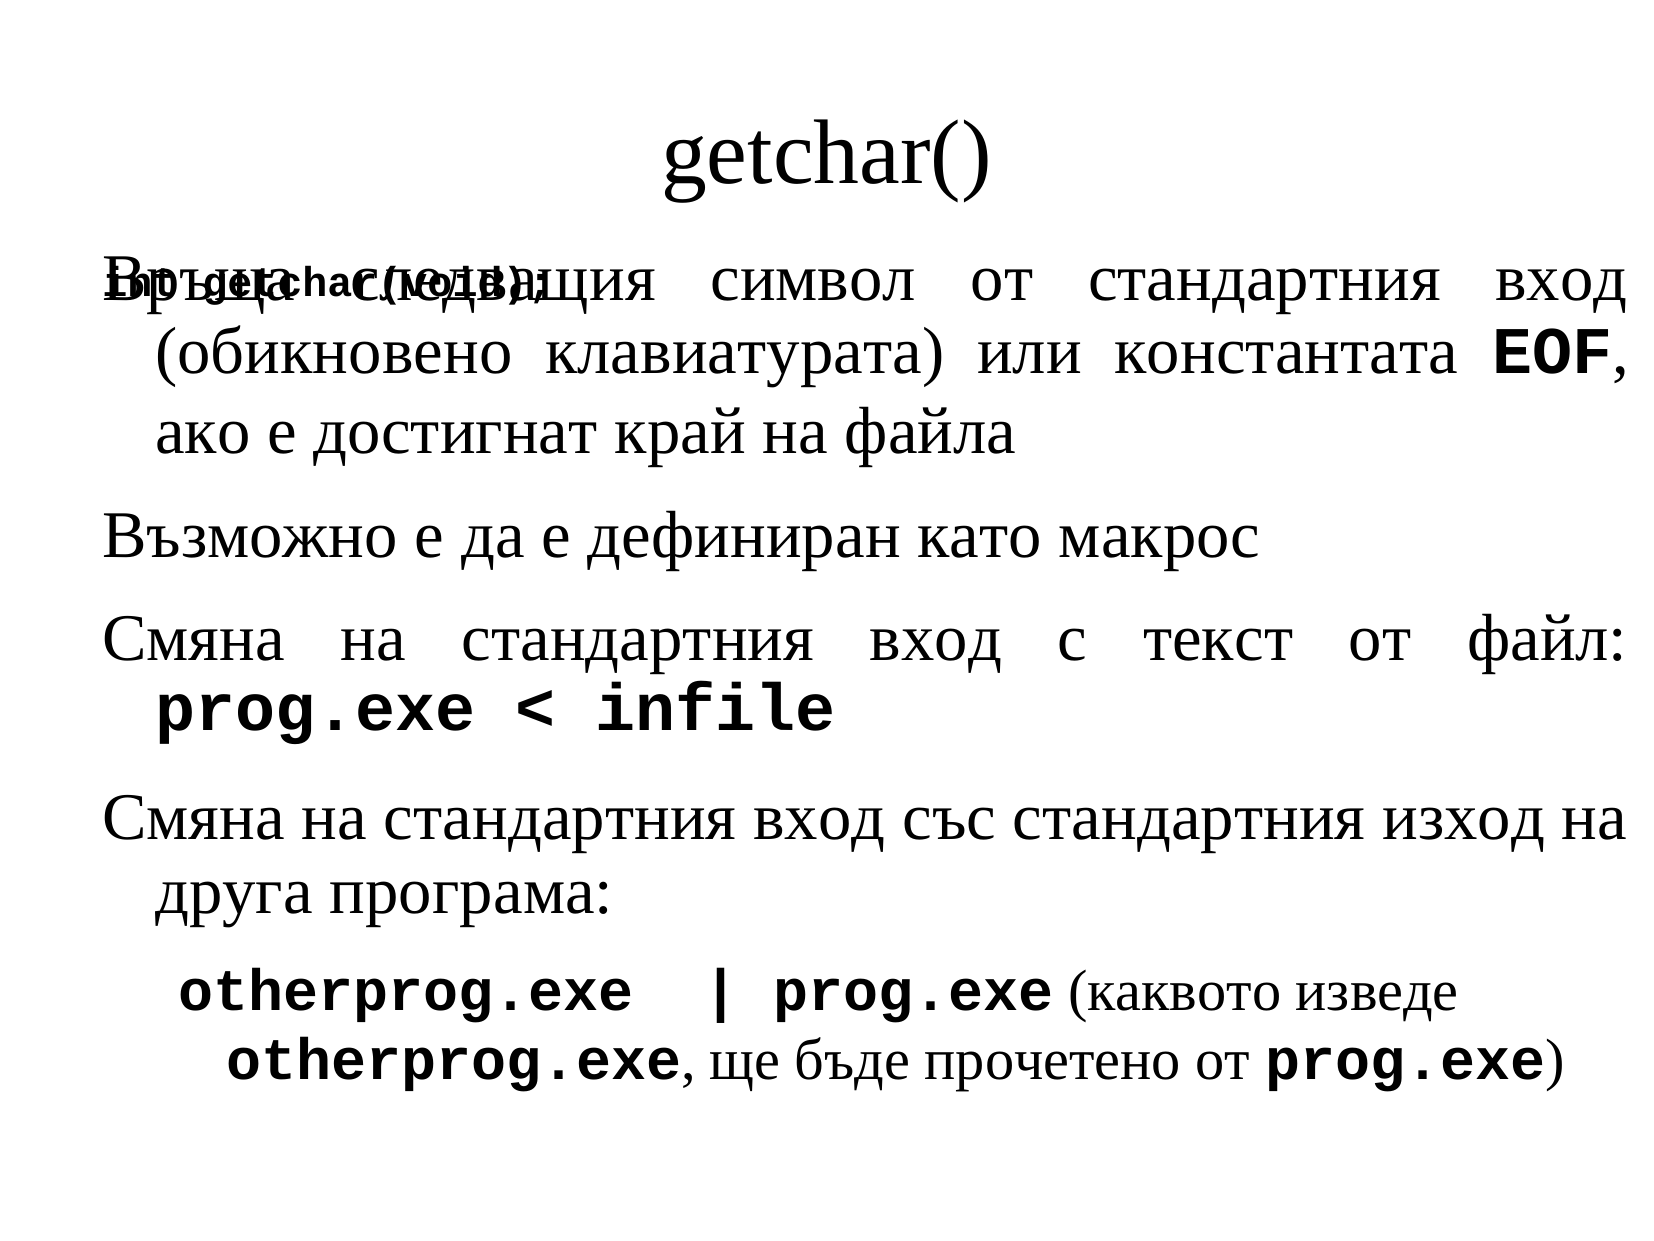

# getchar()
Връща следващия символ от стандартния вход (обикновено клавиатурата) или константата EOF, ако е достигнат край на файла
Възможно е да е дефиниран като макрос
Смяна на стандартния вход с текст от файл: prog.exe < infile
Смяна на стандартния вход със стандартния изход на друга програма:
otherprog.exe | prog.exe (каквото изведе otherprog.exe, ще бъде прочетено от prog.exe)
int getchar(void);